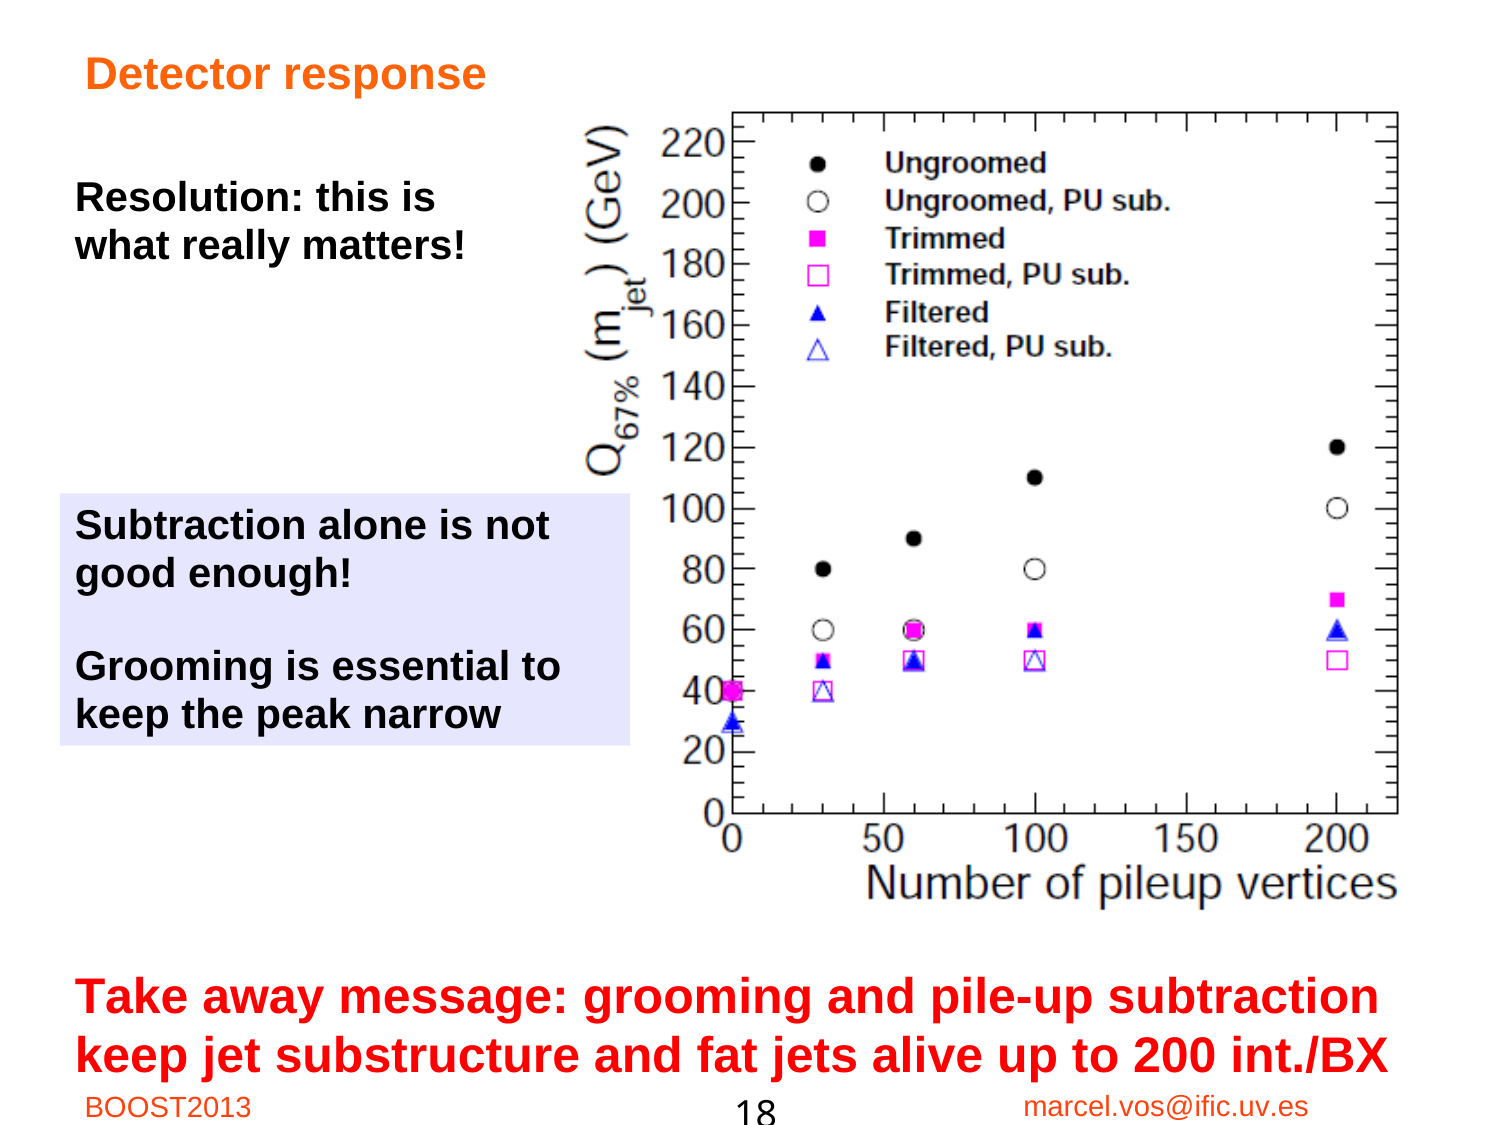

# Detector response
Resolution: this is what really matters!
Subtraction alone is not good enough!
Grooming is essential to keep the peak narrow
Take away message: grooming and pile-up subtraction keep jet substructure and fat jets alive up to 200 int./BX
18
Marcel.Vos@ific.uv.es